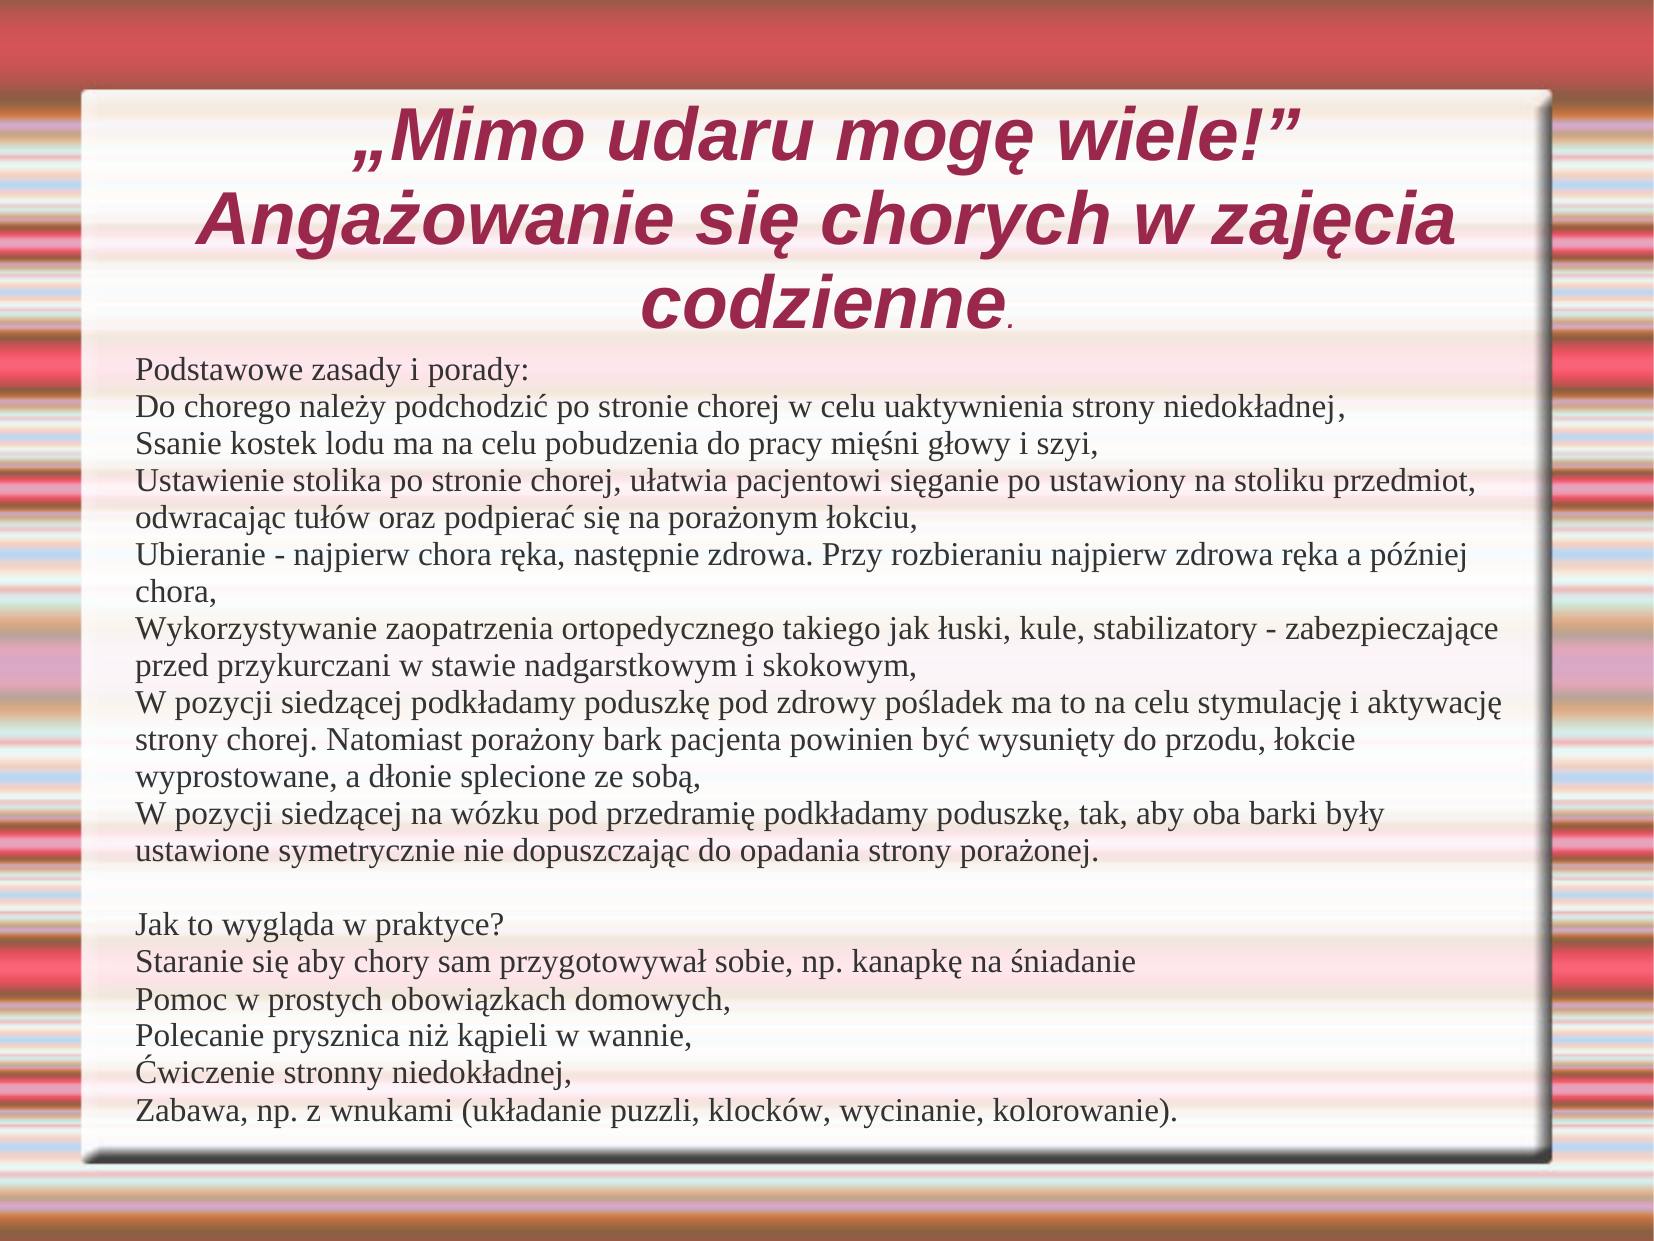

# „Mimo udaru mogę wiele!” Angażowanie się chorych w zajęcia codzienne.
Podstawowe zasady i porady:
Do chorego należy podchodzić po stronie chorej w celu uaktywnienia strony niedokładnej,
Ssanie kostek lodu ma na celu pobudzenia do pracy mięśni głowy i szyi,
Ustawienie stolika po stronie chorej, ułatwia pacjentowi sięganie po ustawiony na stoliku przedmiot, odwracając tułów oraz podpierać się na porażonym łokciu,
Ubieranie - najpierw chora ręka, następnie zdrowa. Przy rozbieraniu najpierw zdrowa ręka a później chora,
Wykorzystywanie zaopatrzenia ortopedycznego takiego jak łuski, kule, stabilizatory - zabezpieczające przed przykurczani w stawie nadgarstkowym i skokowym,
W pozycji siedzącej podkładamy poduszkę pod zdrowy pośladek ma to na celu stymulację i aktywację strony chorej. Natomiast porażony bark pacjenta powinien być wysunięty do przodu, łokcie wyprostowane, a dłonie splecione ze sobą,
W pozycji siedzącej na wózku pod przedramię podkładamy poduszkę, tak, aby oba barki były ustawione symetrycznie nie dopuszczając do opadania strony porażonej.
Jak to wygląda w praktyce?
Staranie się aby chory sam przygotowywał sobie, np. kanapkę na śniadanie
Pomoc w prostych obowiązkach domowych,
Polecanie prysznica niż kąpieli w wannie,
Ćwiczenie stronny niedokładnej,
Zabawa, np. z wnukami (układanie puzzli, klocków, wycinanie, kolorowanie).